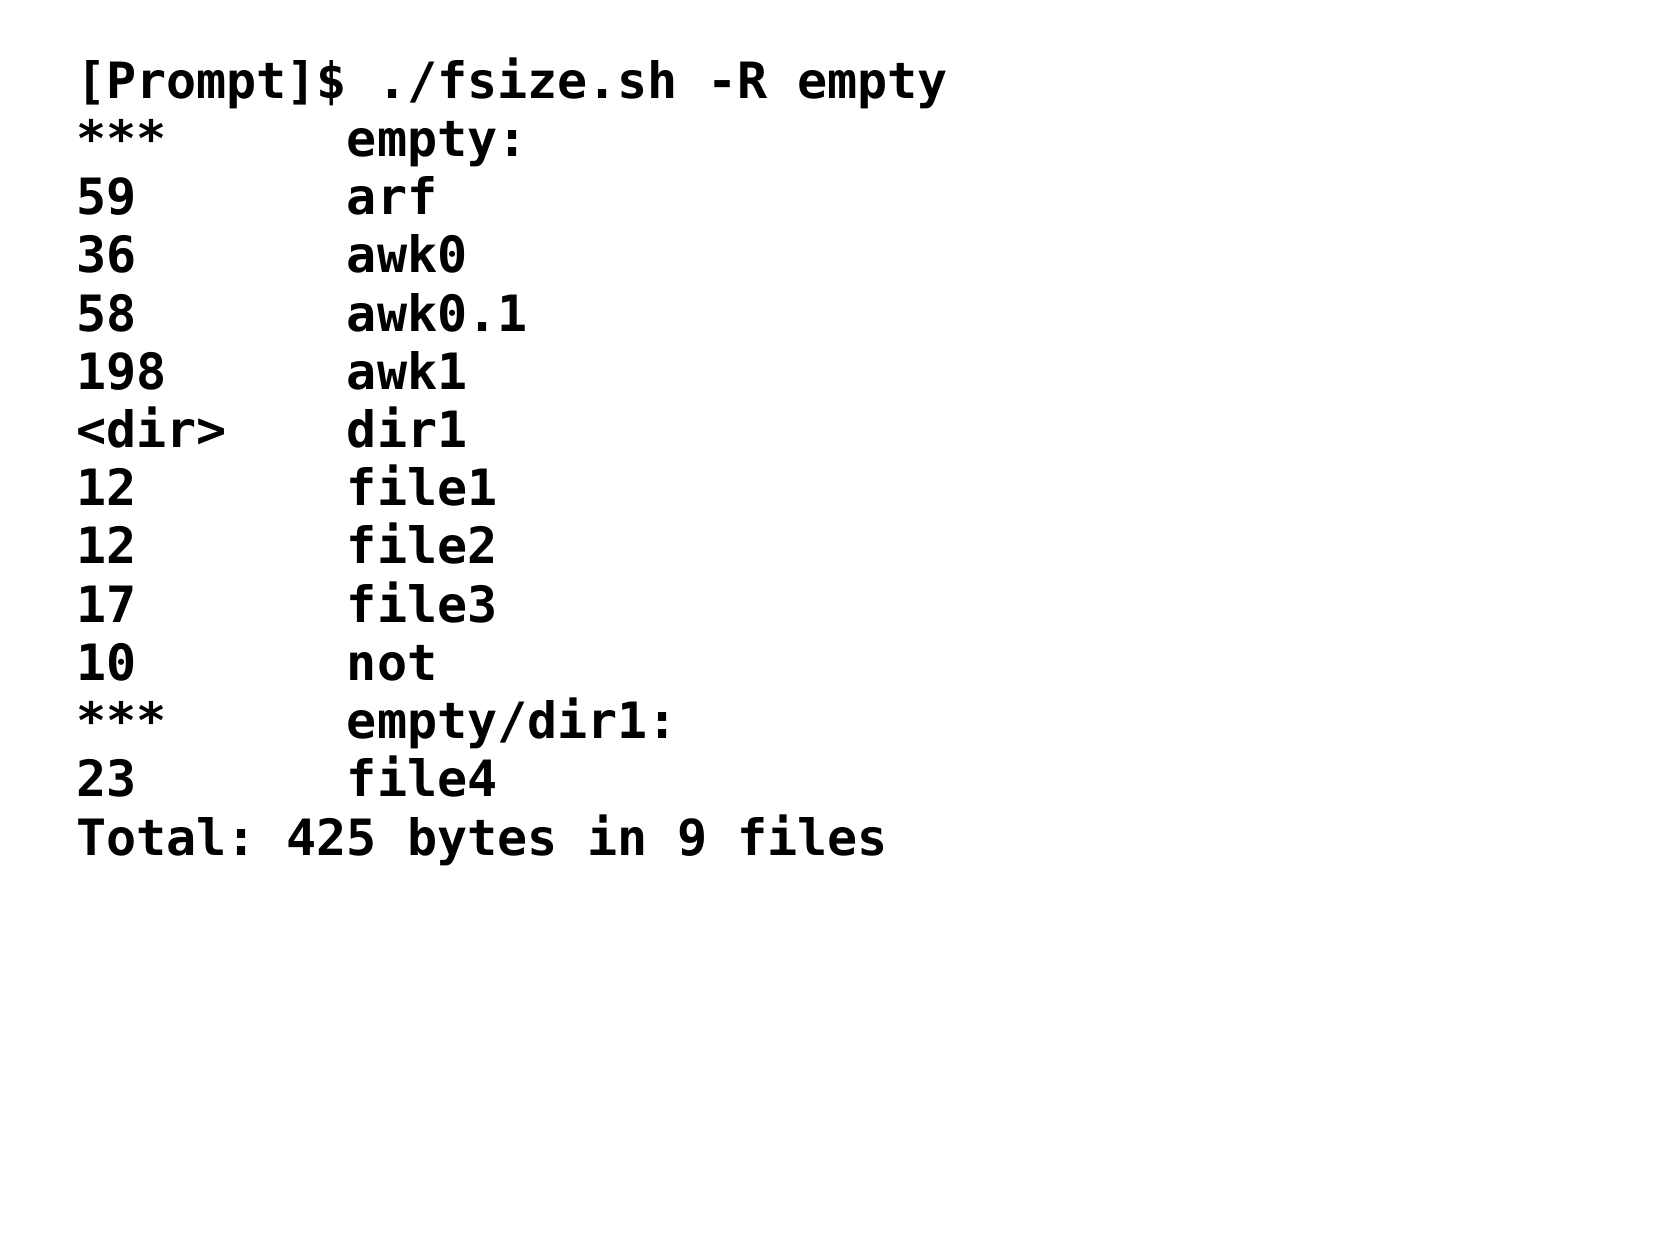

[Prompt]$ ./fsize.sh -R empty
*** empty:
59 arf
36 awk0
58 awk0.1
198 awk1
<dir> dir1
12 file1
12 file2
17 file3
10 not
*** empty/dir1:
23 file4
Total: 425 bytes in 9 files